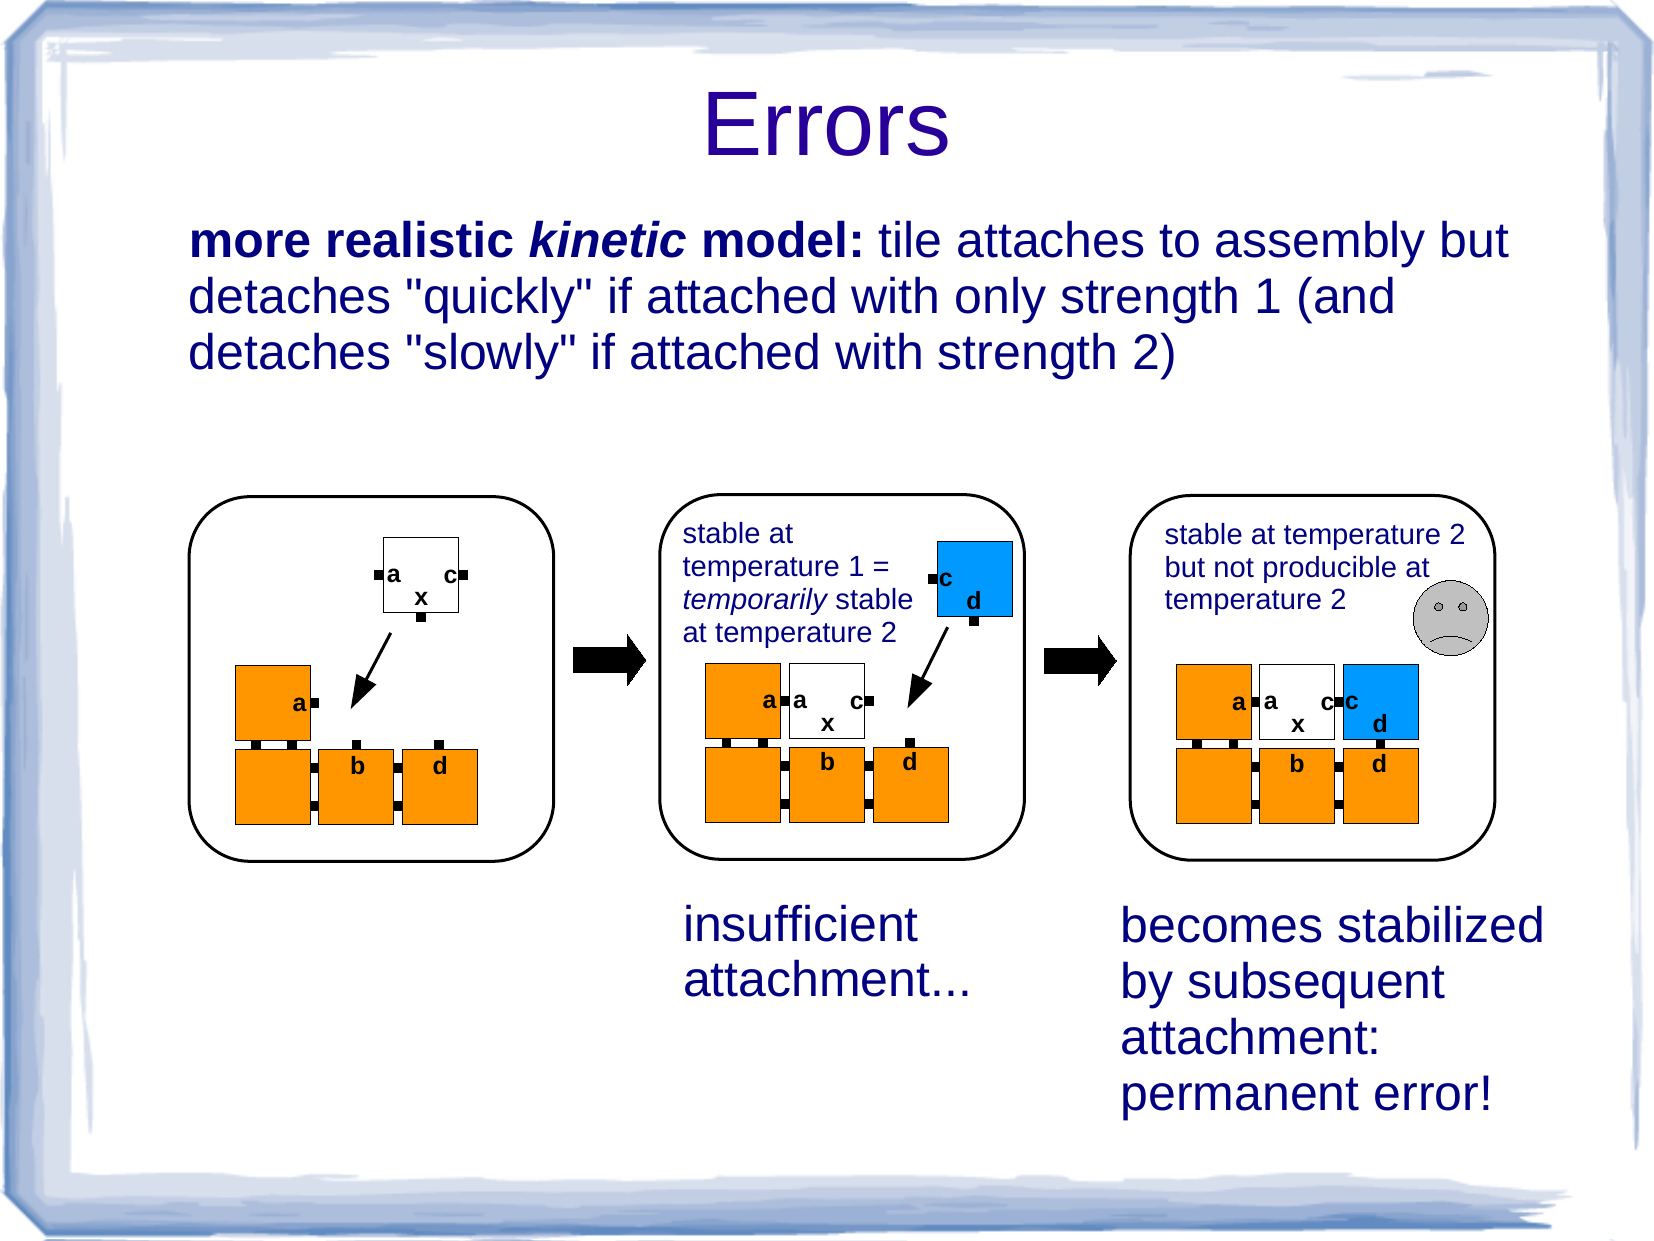

Errors
# more realistic kinetic model: tile attaches to assembly but detaches "quickly" if attached with only strength 1 (and detaches "slowly" if attached with strength 2)
stable at
temperature 1 = temporarily stable at temperature 2
c
d
a
a
c
x
b
d
stable at temperature 2 but not producible at temperature 2
c
a
c
a
x
d
b
d
a
c
x
a
b
d
insufficient attachment...
becomes stabilized by subsequent attachment: permanent error!